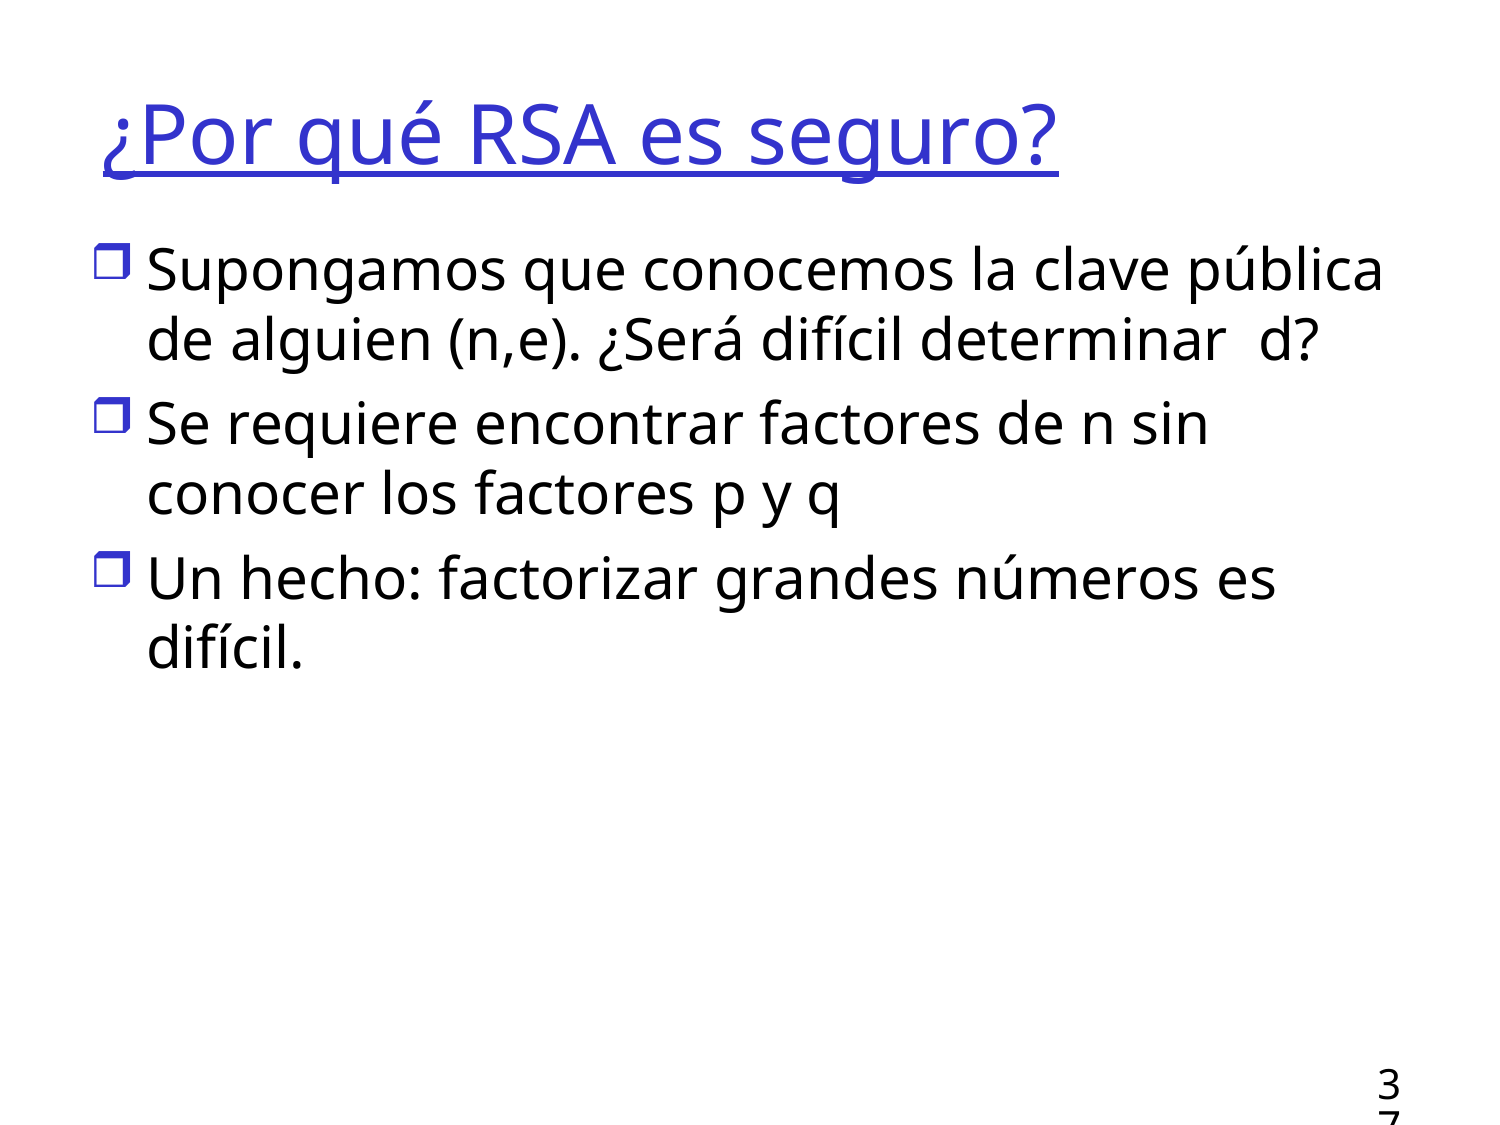

# ¿Por qué RSA es seguro?
Supongamos que conocemos la clave pública de alguien (n,e). ¿Será difícil determinar d?
Se requiere encontrar factores de n sin conocer los factores p y q
Un hecho: factorizar grandes números es difícil.
37